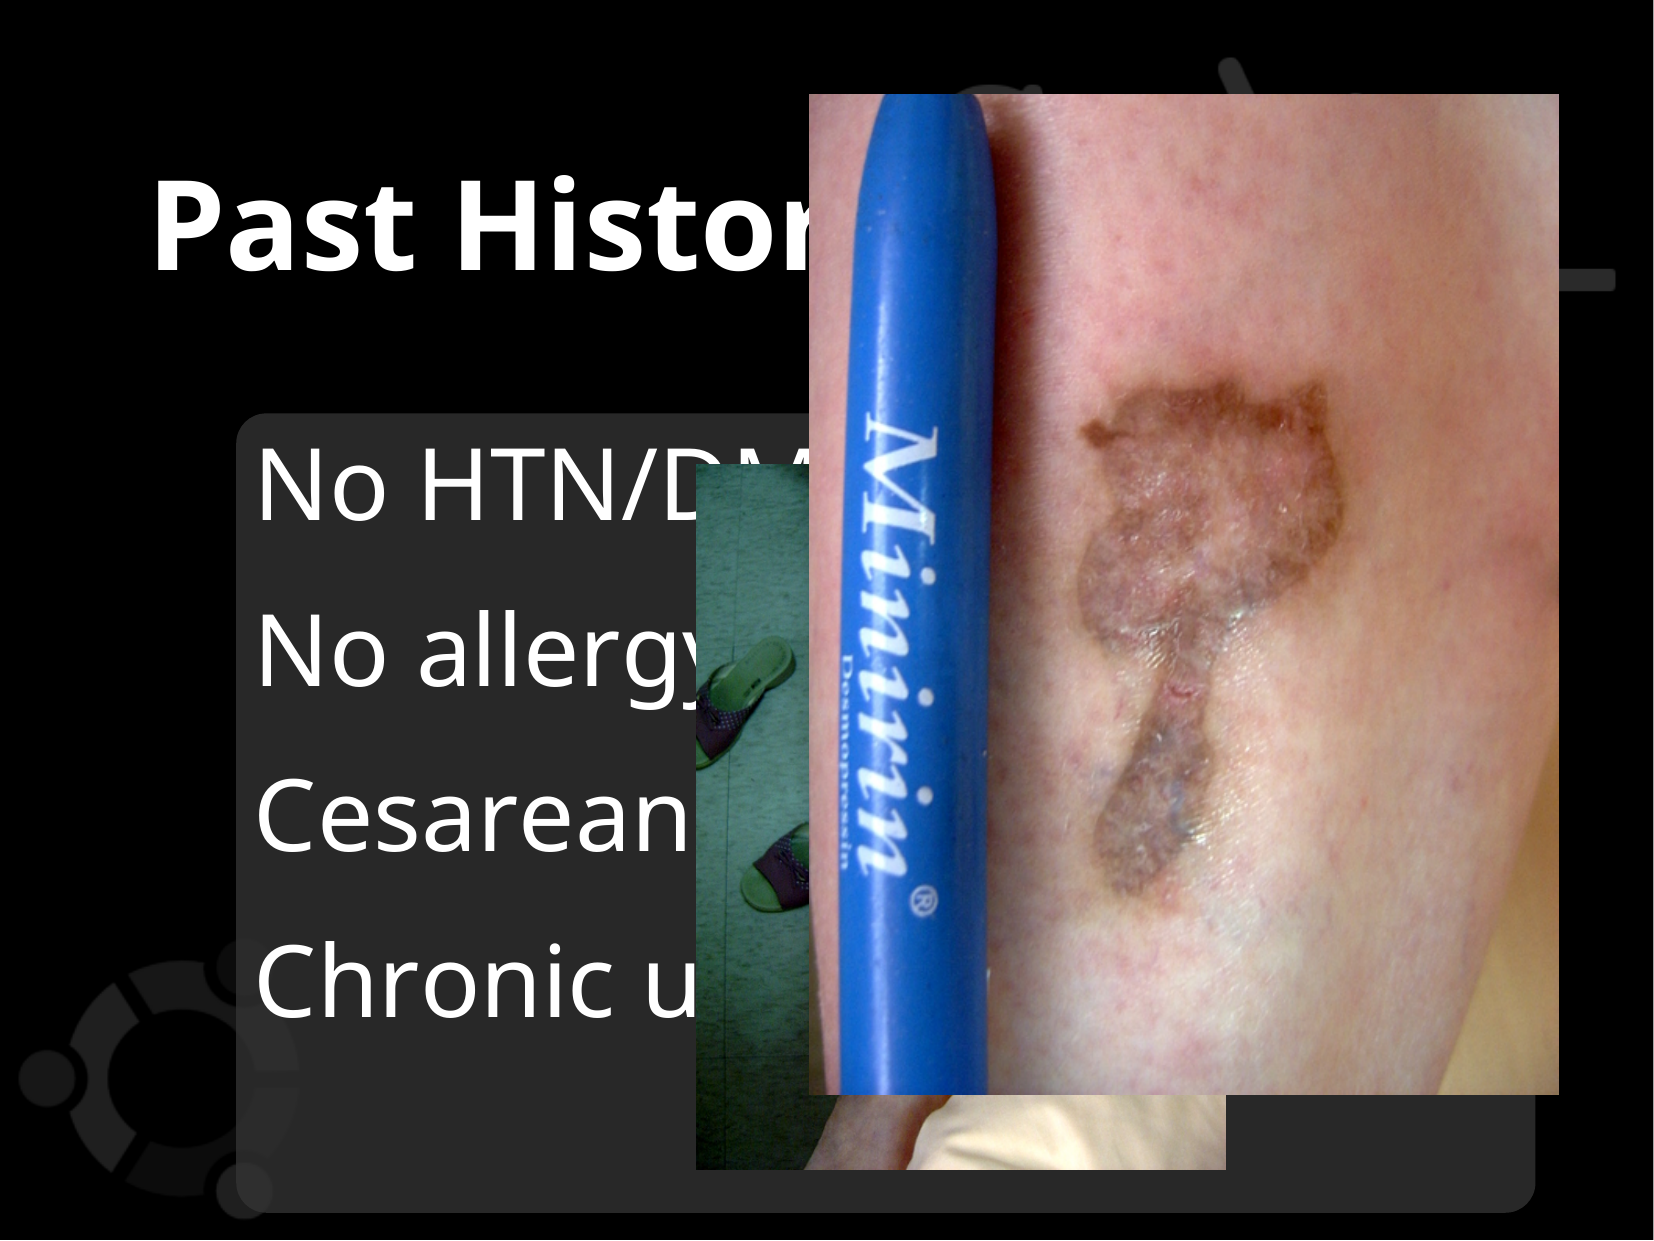

# Past History
No HTN/DM/hepatitis
No allergy
Cesarean sections
Chronic ulcer